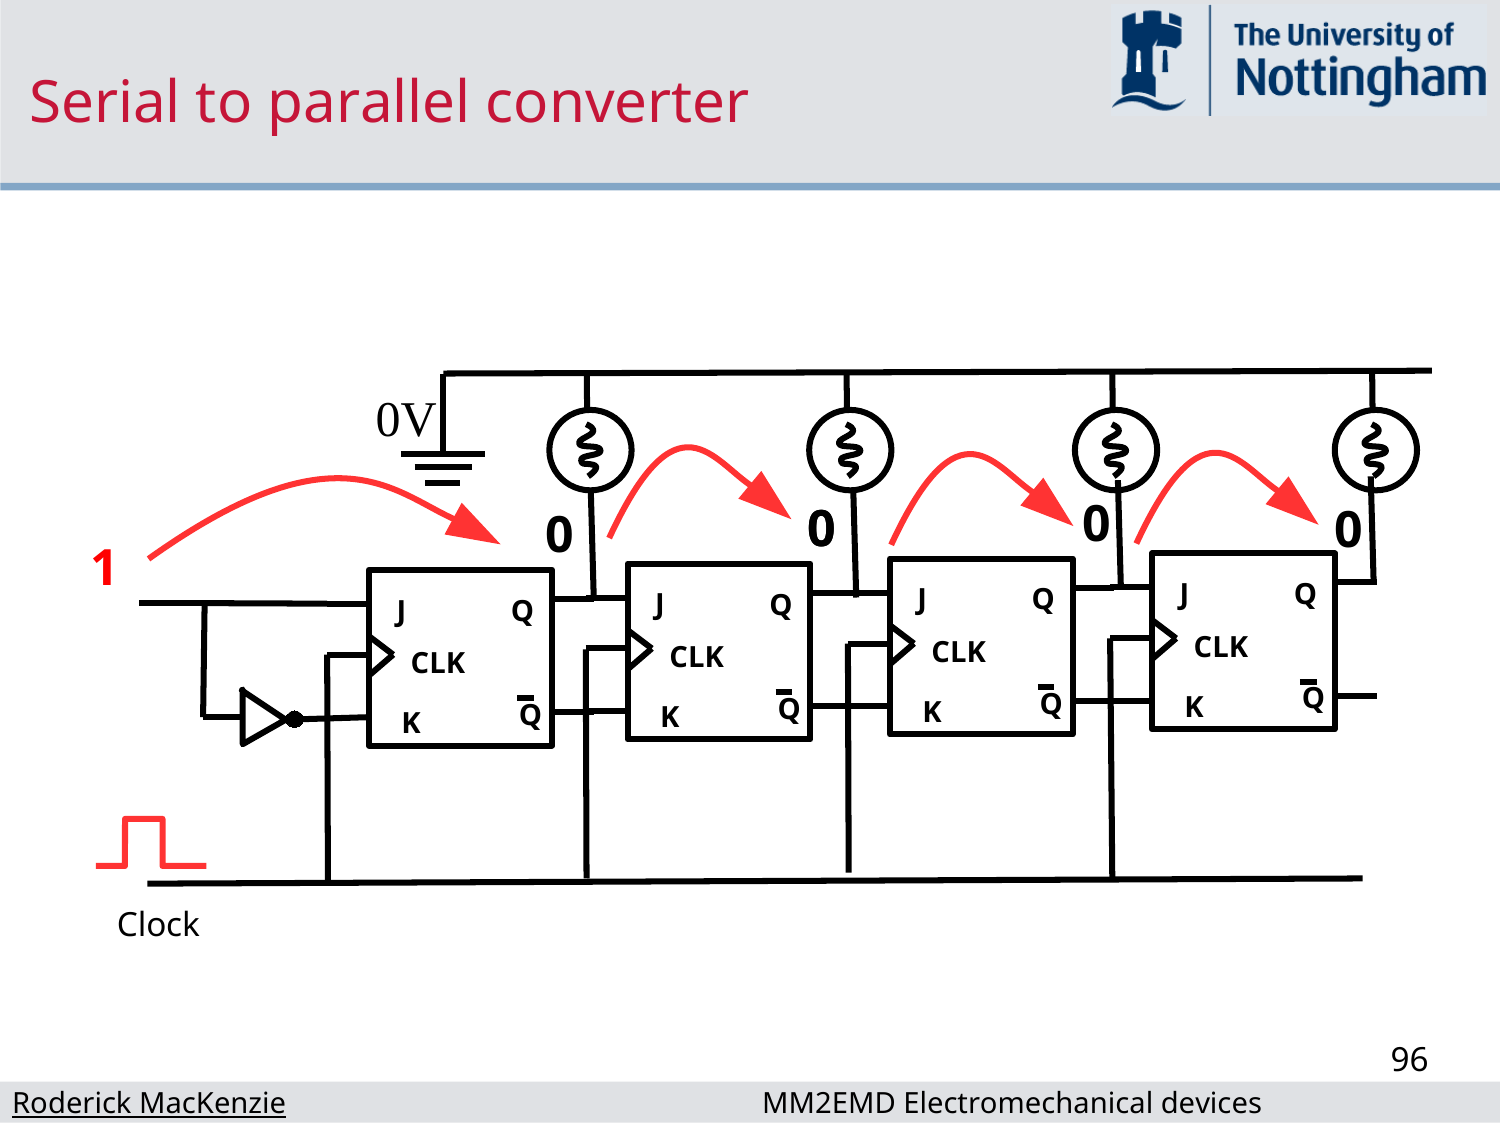

# Serial to parallel converter
0V
0
0
0
0
0
1
J
Q
CLK
Q
K
J
Q
CLK
Q
K
J
Q
CLK
Q
K
J
Q
CLK
Q
K
Clock